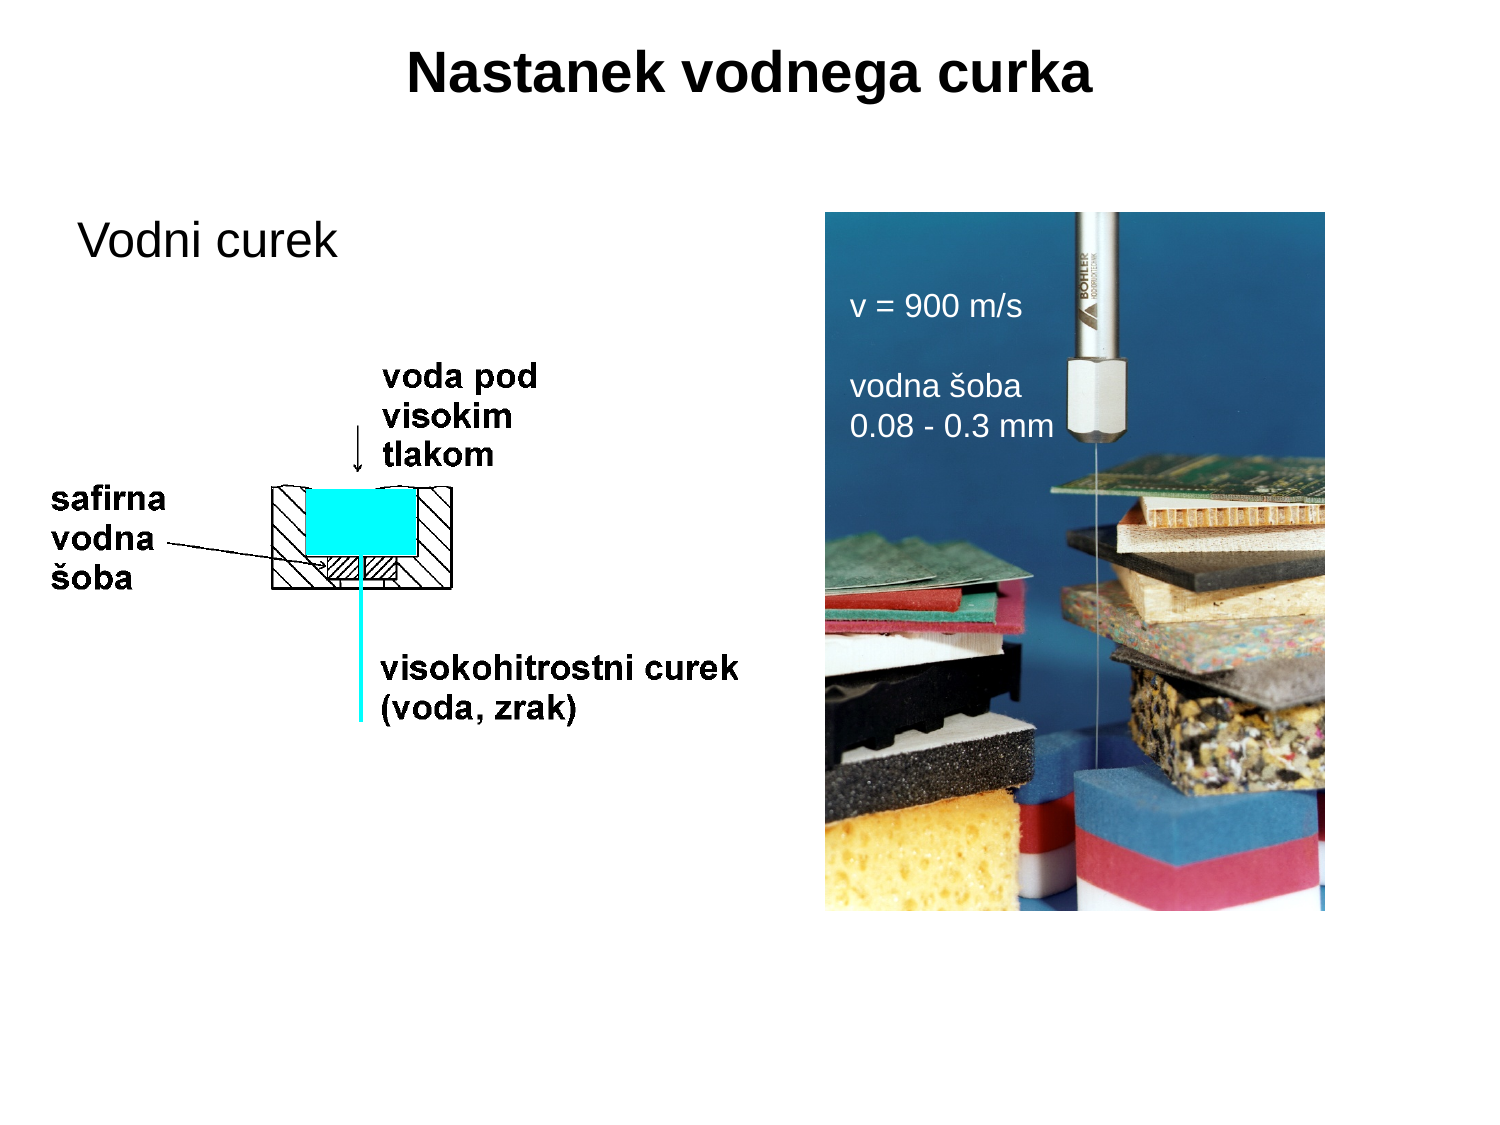

# Nastanek vodnega curka
Vodni curek
v = 900 m/s
vodna šoba
0.08 - 0.3 mm